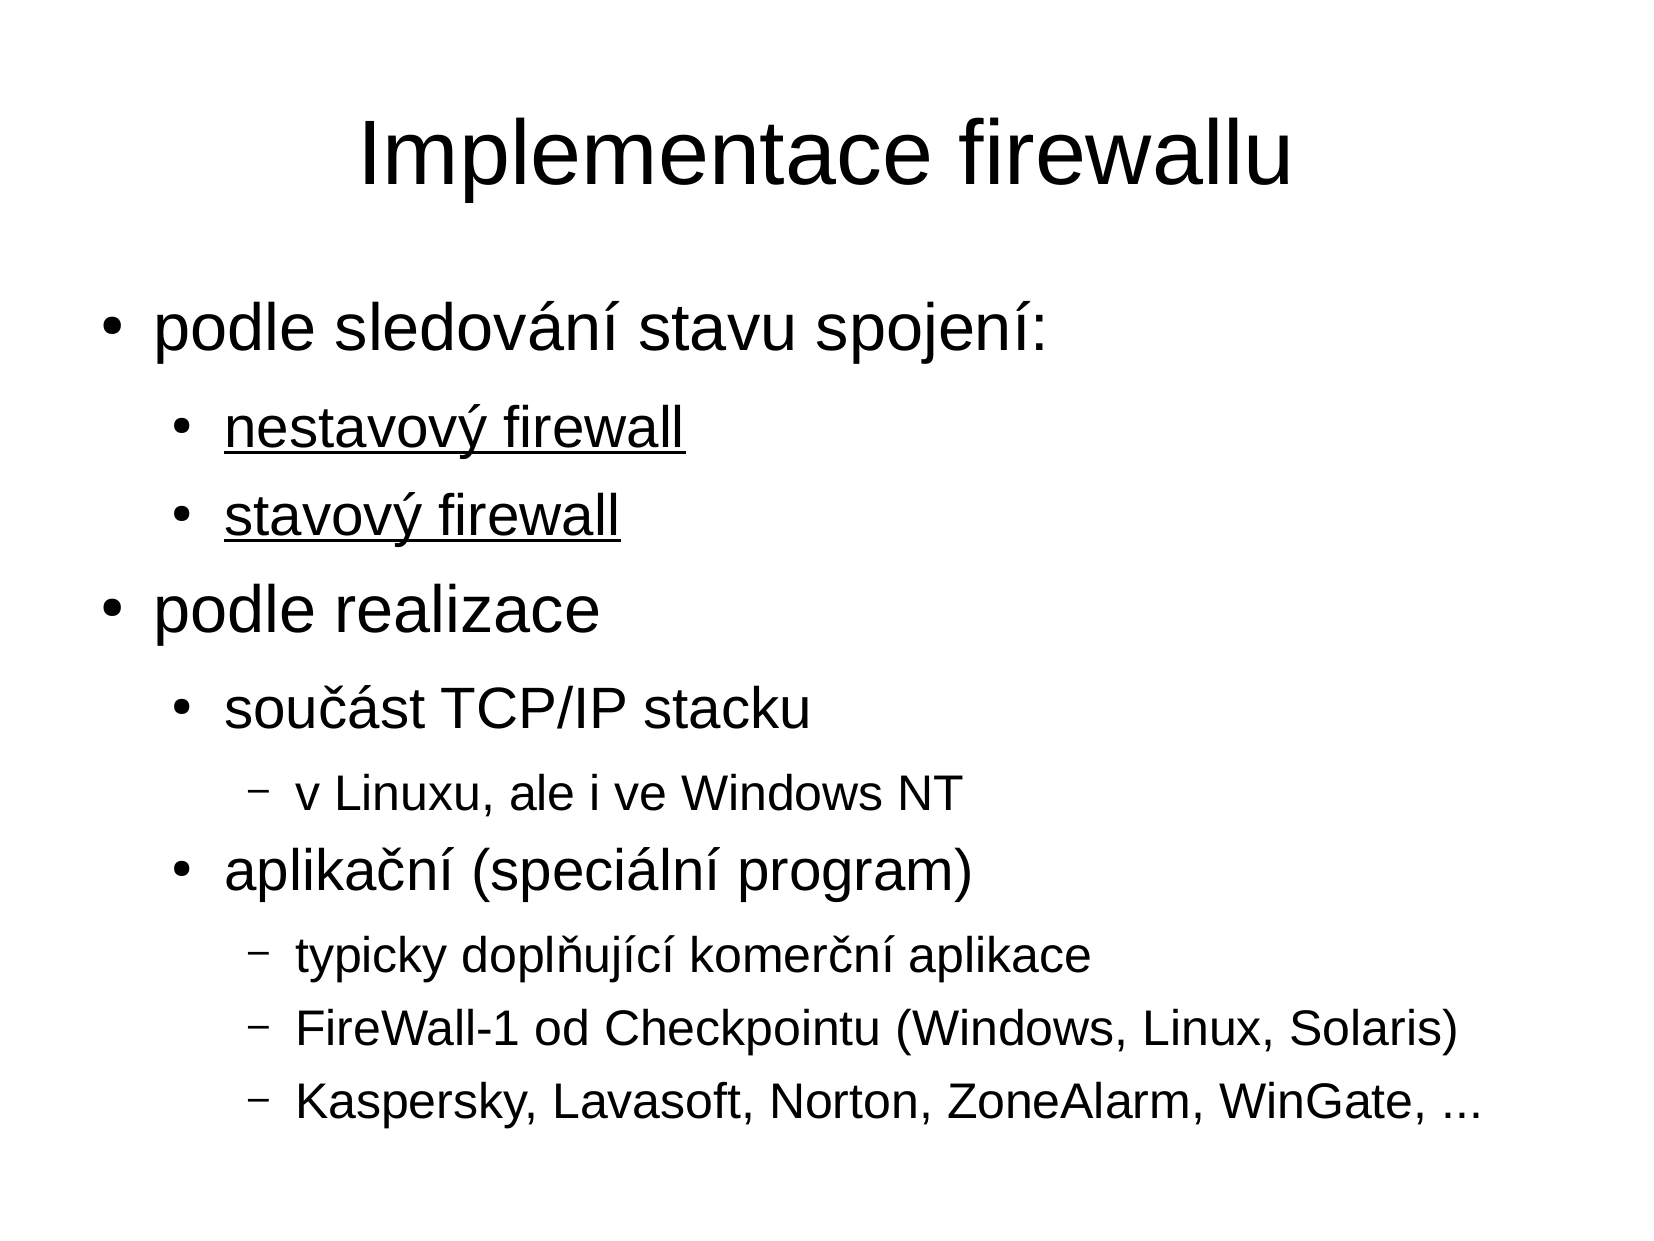

# Implementace firewallu
podle sledování stavu spojení:
nestavový firewall
stavový firewall
podle realizace
součást TCP/IP stacku
v Linuxu, ale i ve Windows NT
aplikační (speciální program)
typicky doplňující komerční aplikace
FireWall-1 od Checkpointu (Windows, Linux, Solaris)
Kaspersky, Lavasoft, Norton, ZoneAlarm, WinGate, ...